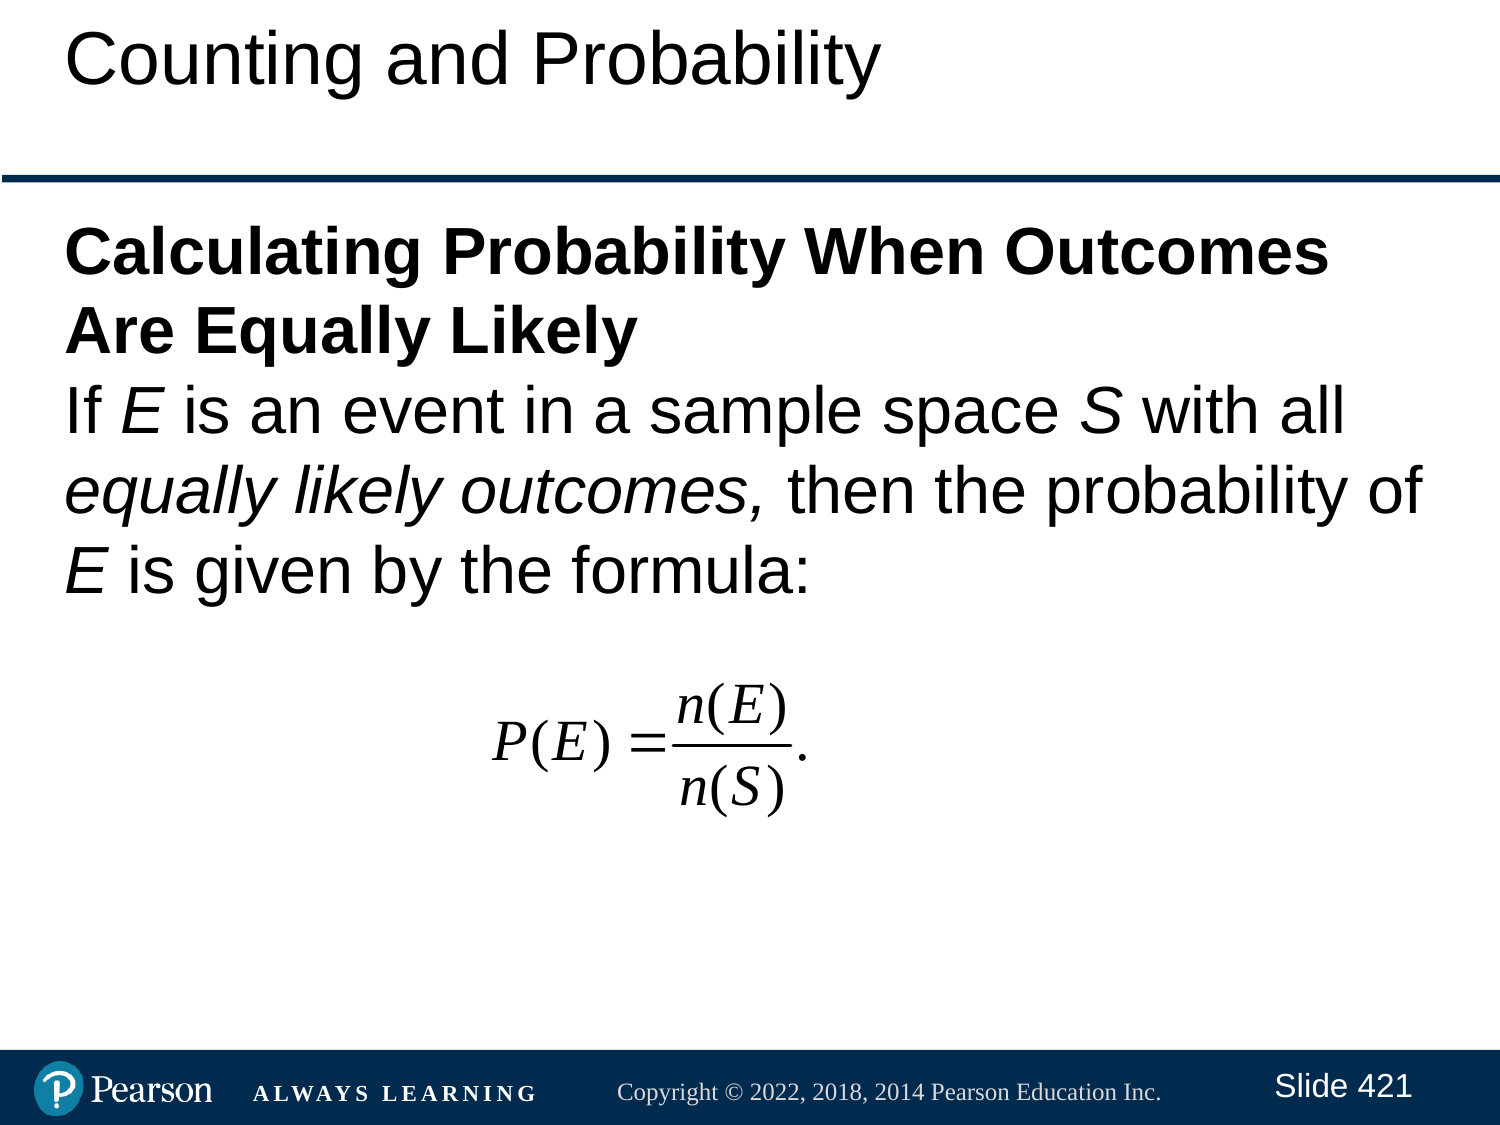

# Counting and Probability
Calculating Probability When Outcomes Are Equally Likely
If E is an event in a sample space S with all equally likely outcomes, then the probability of E is given by the formula: